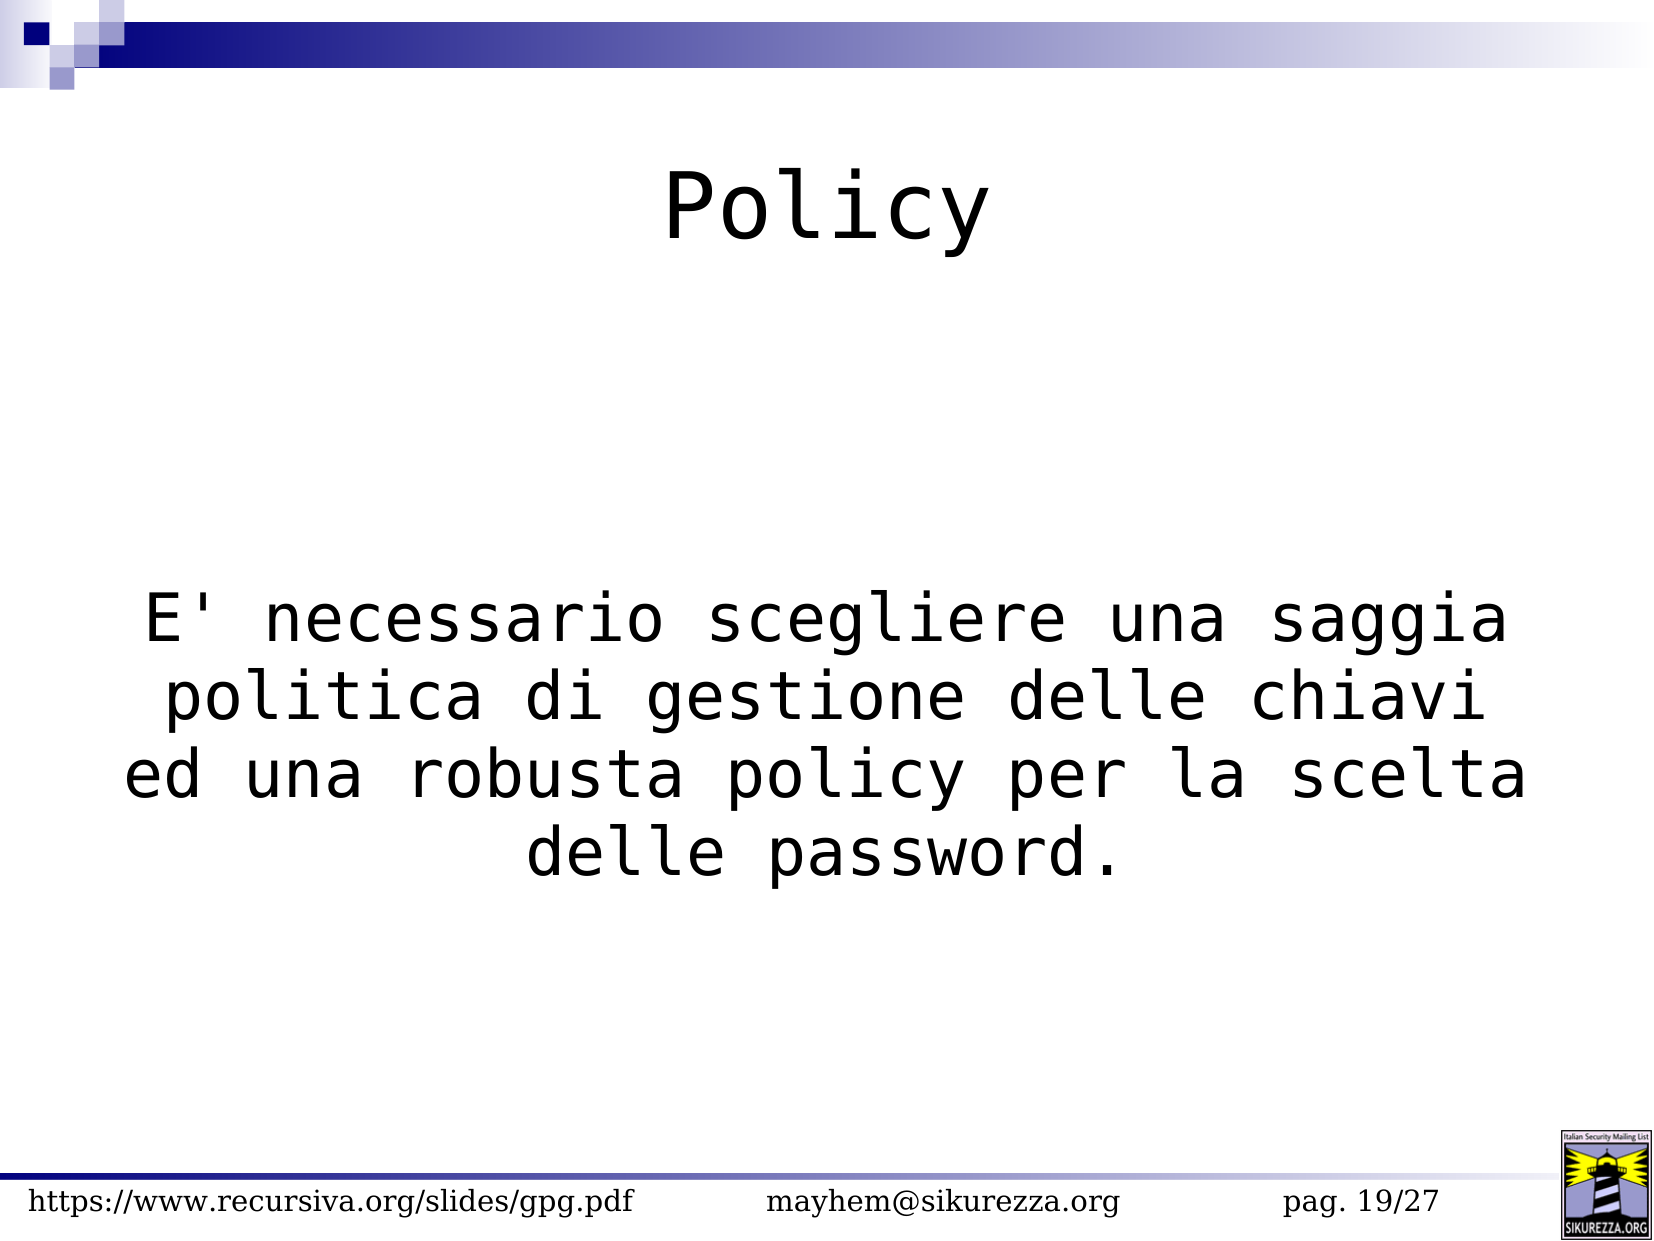

# Policy
E' necessario scegliere una saggia politica di gestione delle chiavi ed una robusta policy per la scelta delle password.